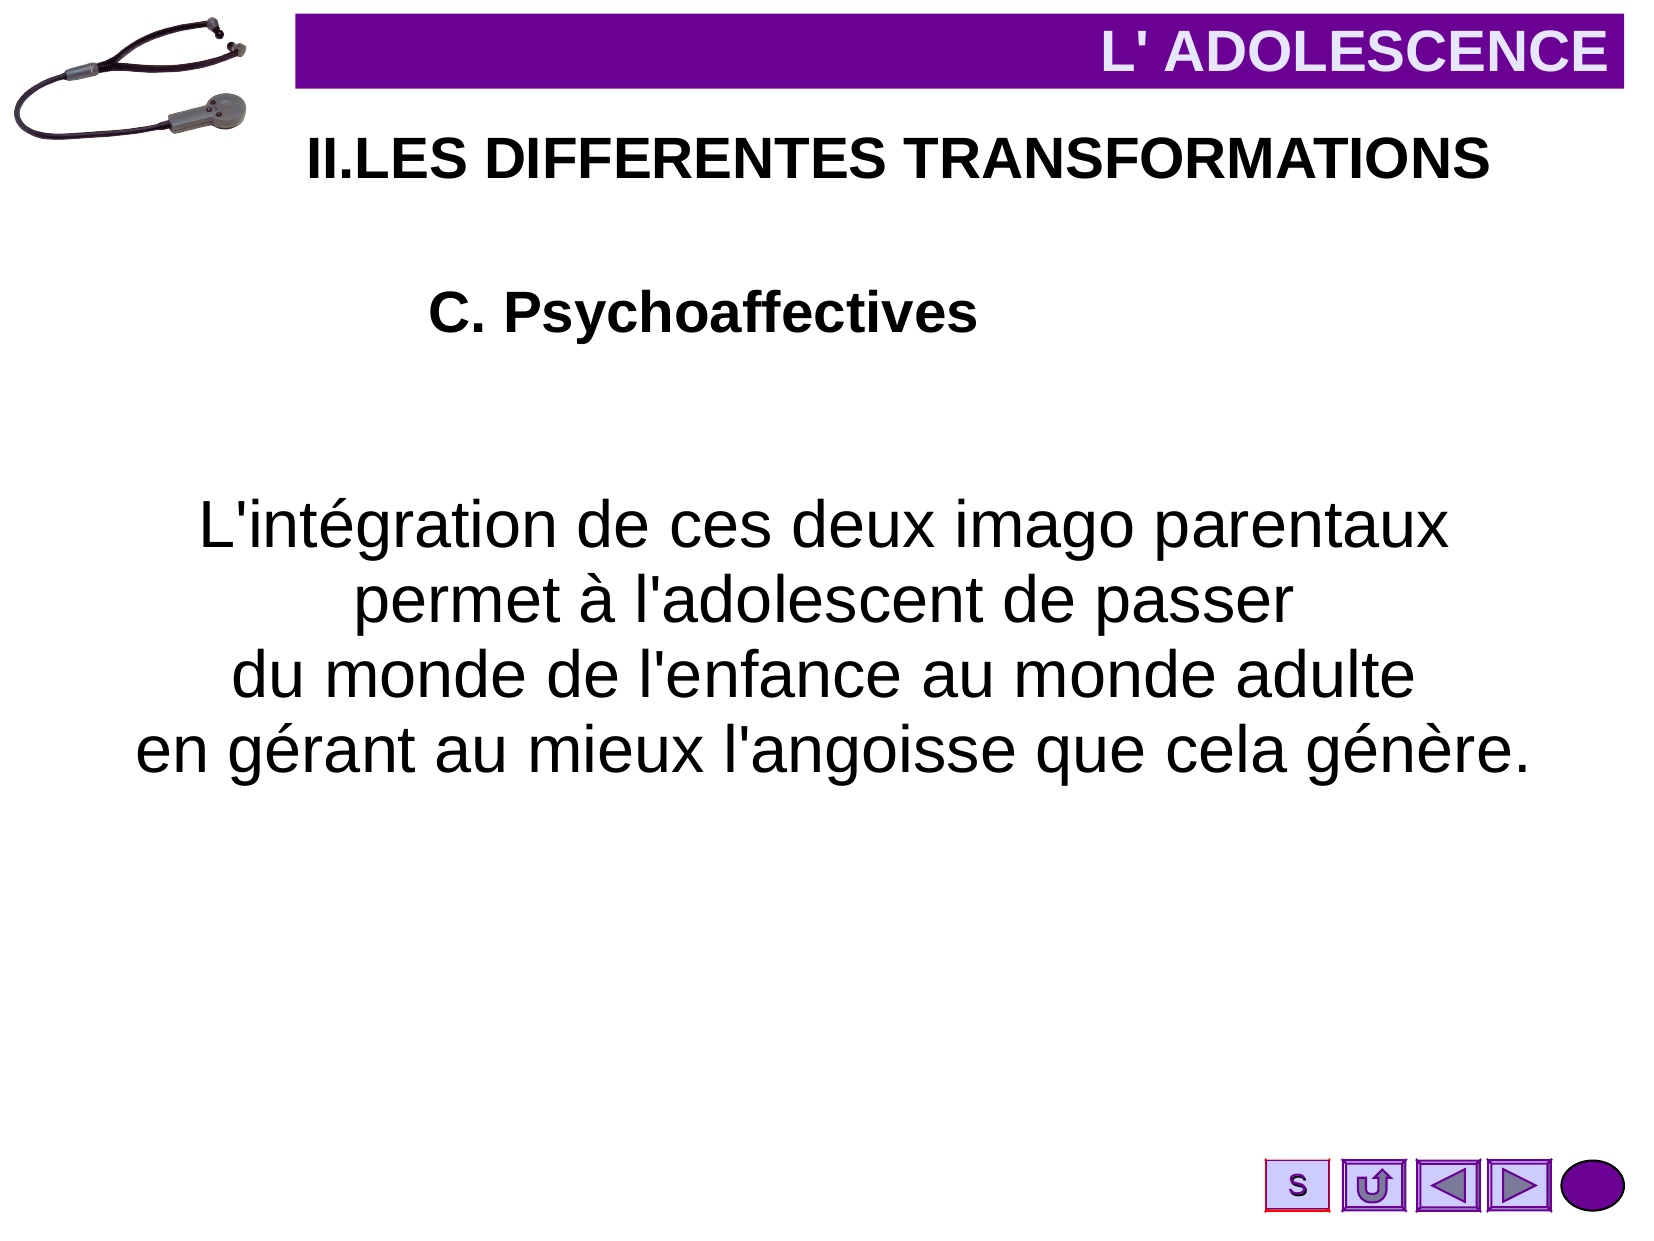

L' ADOLESCENCE
II.LES DIFFERENTES TRANSFORMATIONS
C. Psychoaffectives
L'intégration de ces deux imago parentaux
permet à l'adolescent de passer
du monde de l'enfance au monde adulte
en gérant au mieux l'angoisse que cela génère.